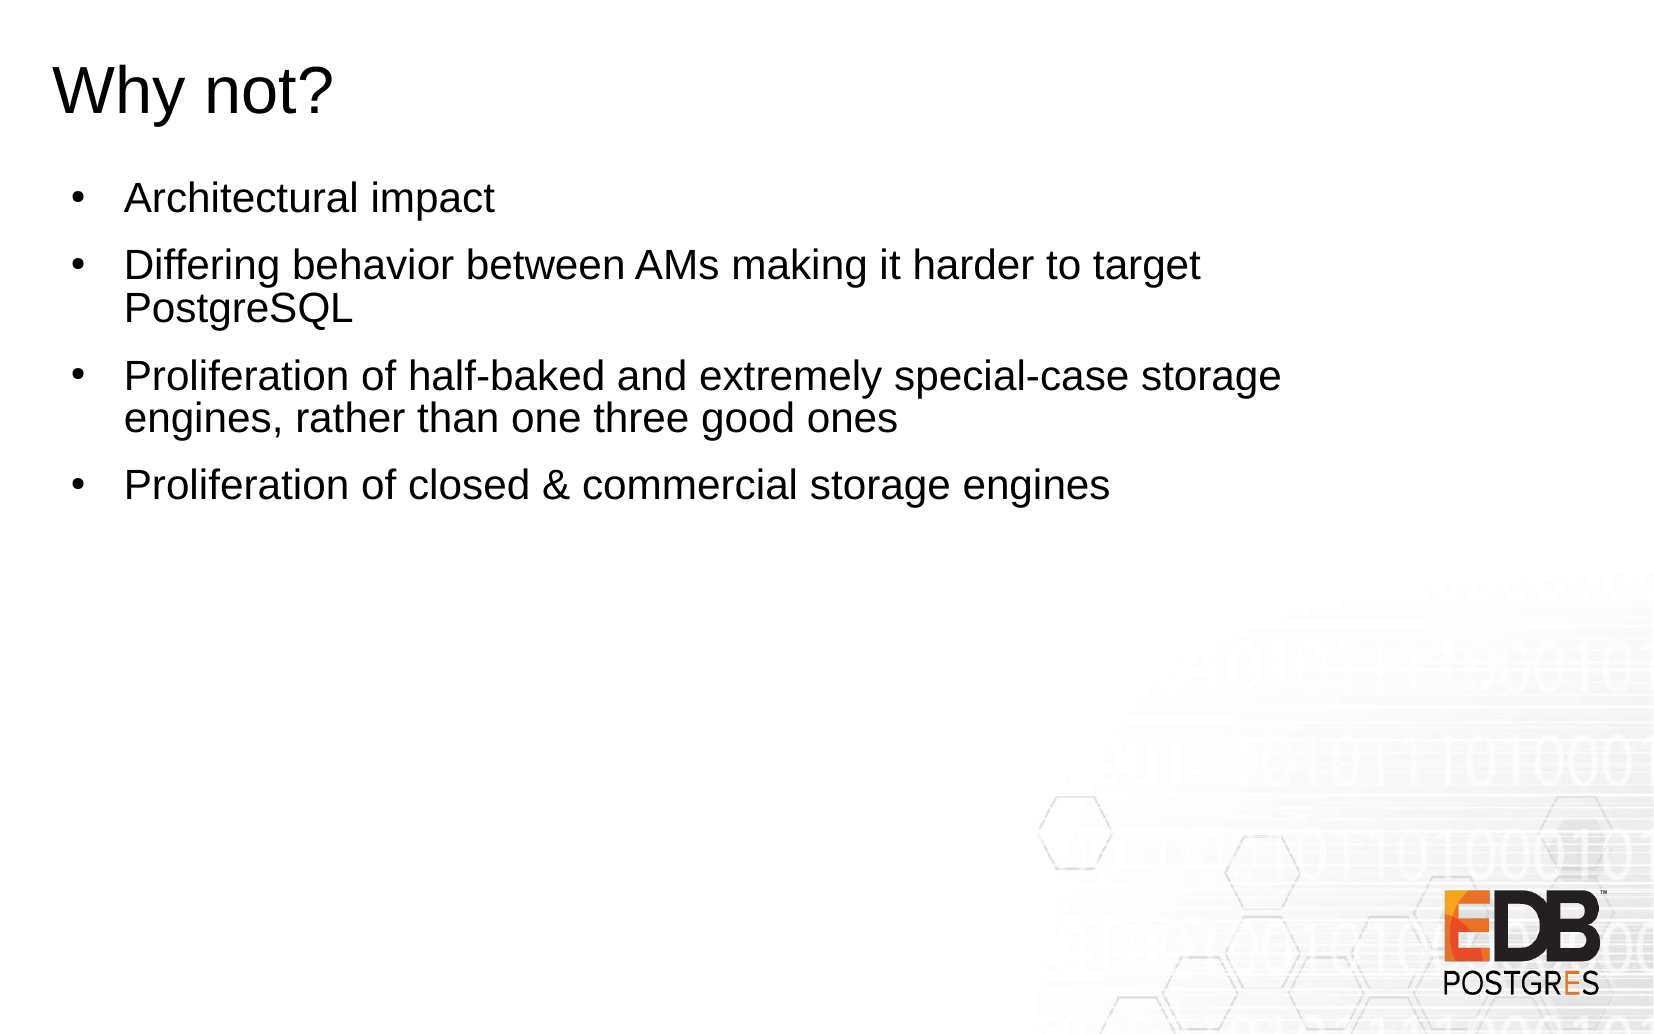

# Why not?
Architectural impact
Differing behavior between AMs making it harder to target PostgreSQL
Proliferation of half-baked and extremely special-case storage engines, rather than one three good ones
Proliferation of closed & commercial storage engines